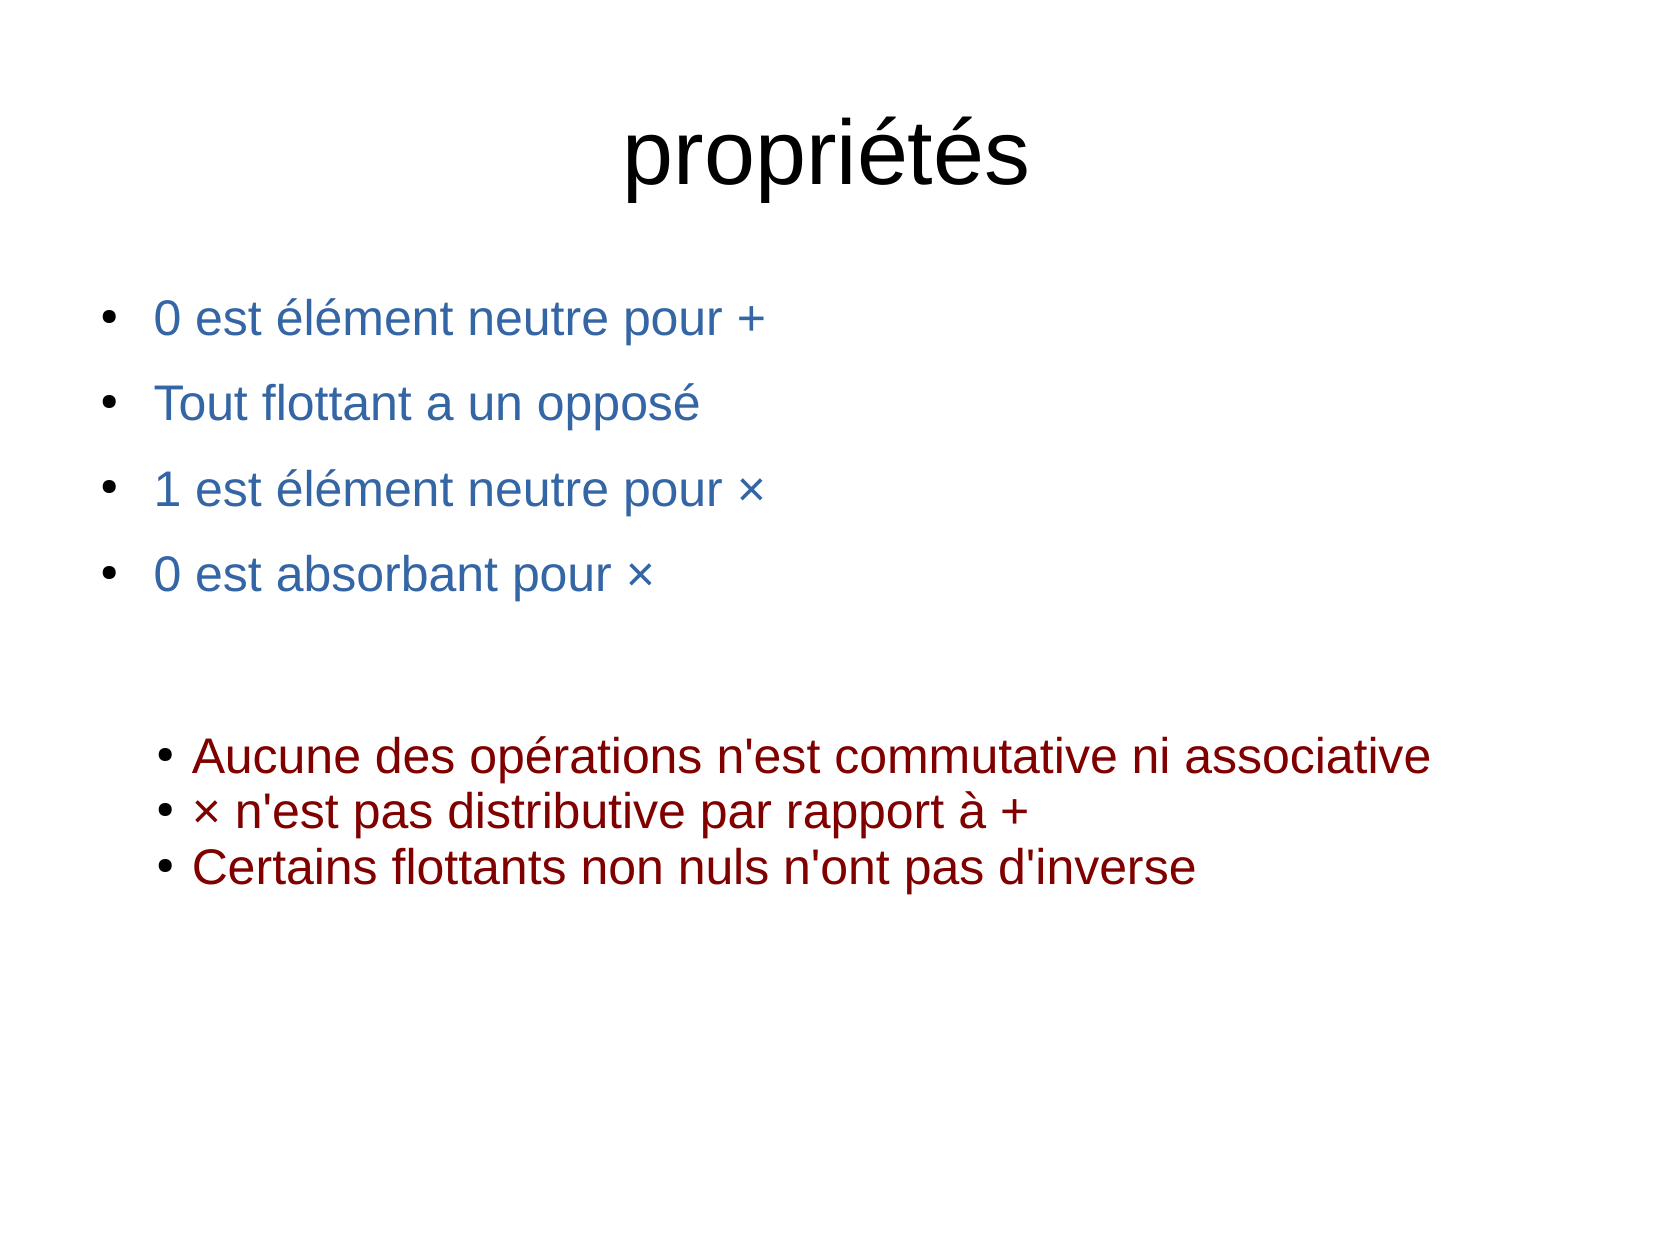

# propriétés
0 est élément neutre pour +
Tout flottant a un opposé
1 est élément neutre pour ×
0 est absorbant pour ×
Aucune des opérations n'est commutative ni associative
× n'est pas distributive par rapport à +
Certains flottants non nuls n'ont pas d'inverse